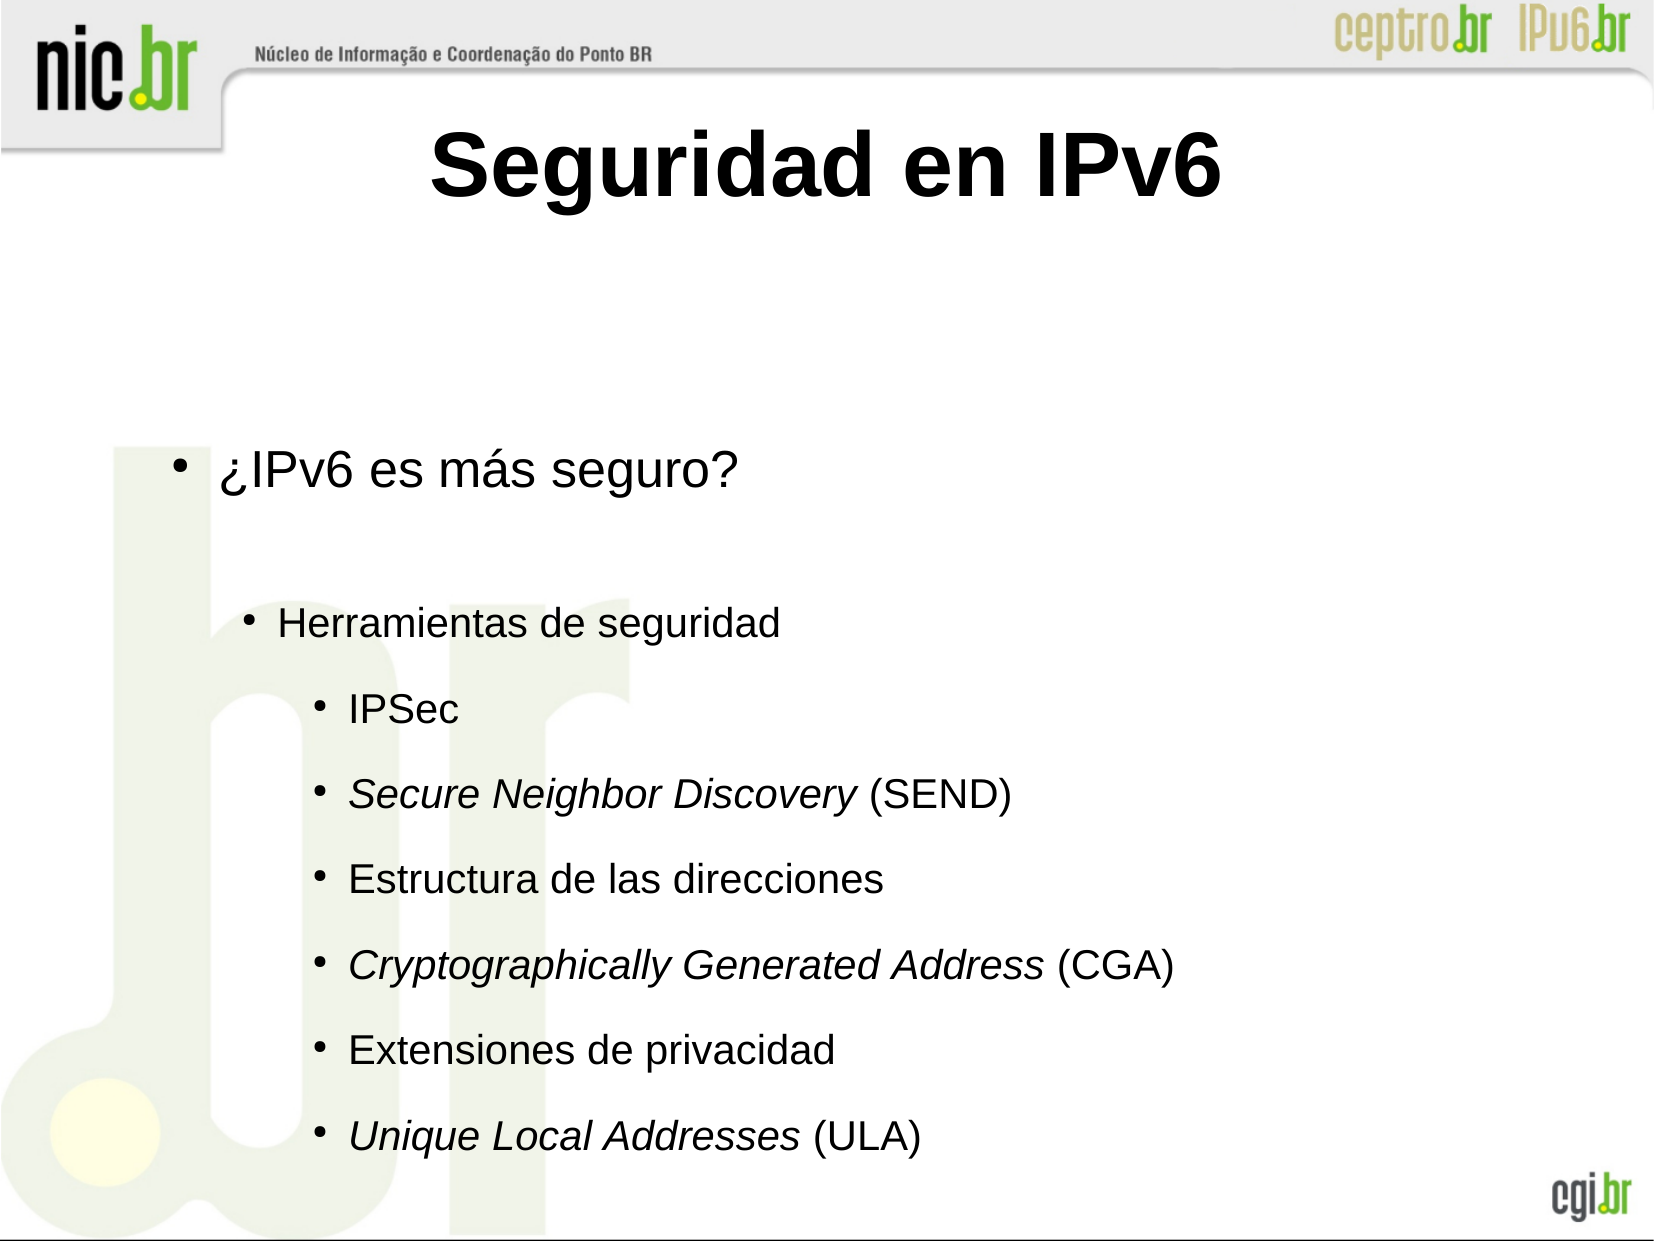

Seguridad en IPv6
 ¿IPv6 es más seguro?
Herramientas de seguridad
IPSec
Secure Neighbor Discovery (SEND)‏
Estructura de las direcciones
Cryptographically Generated Address (CGA)‏
Extensiones de privacidad
Unique Local Addresses (ULA)